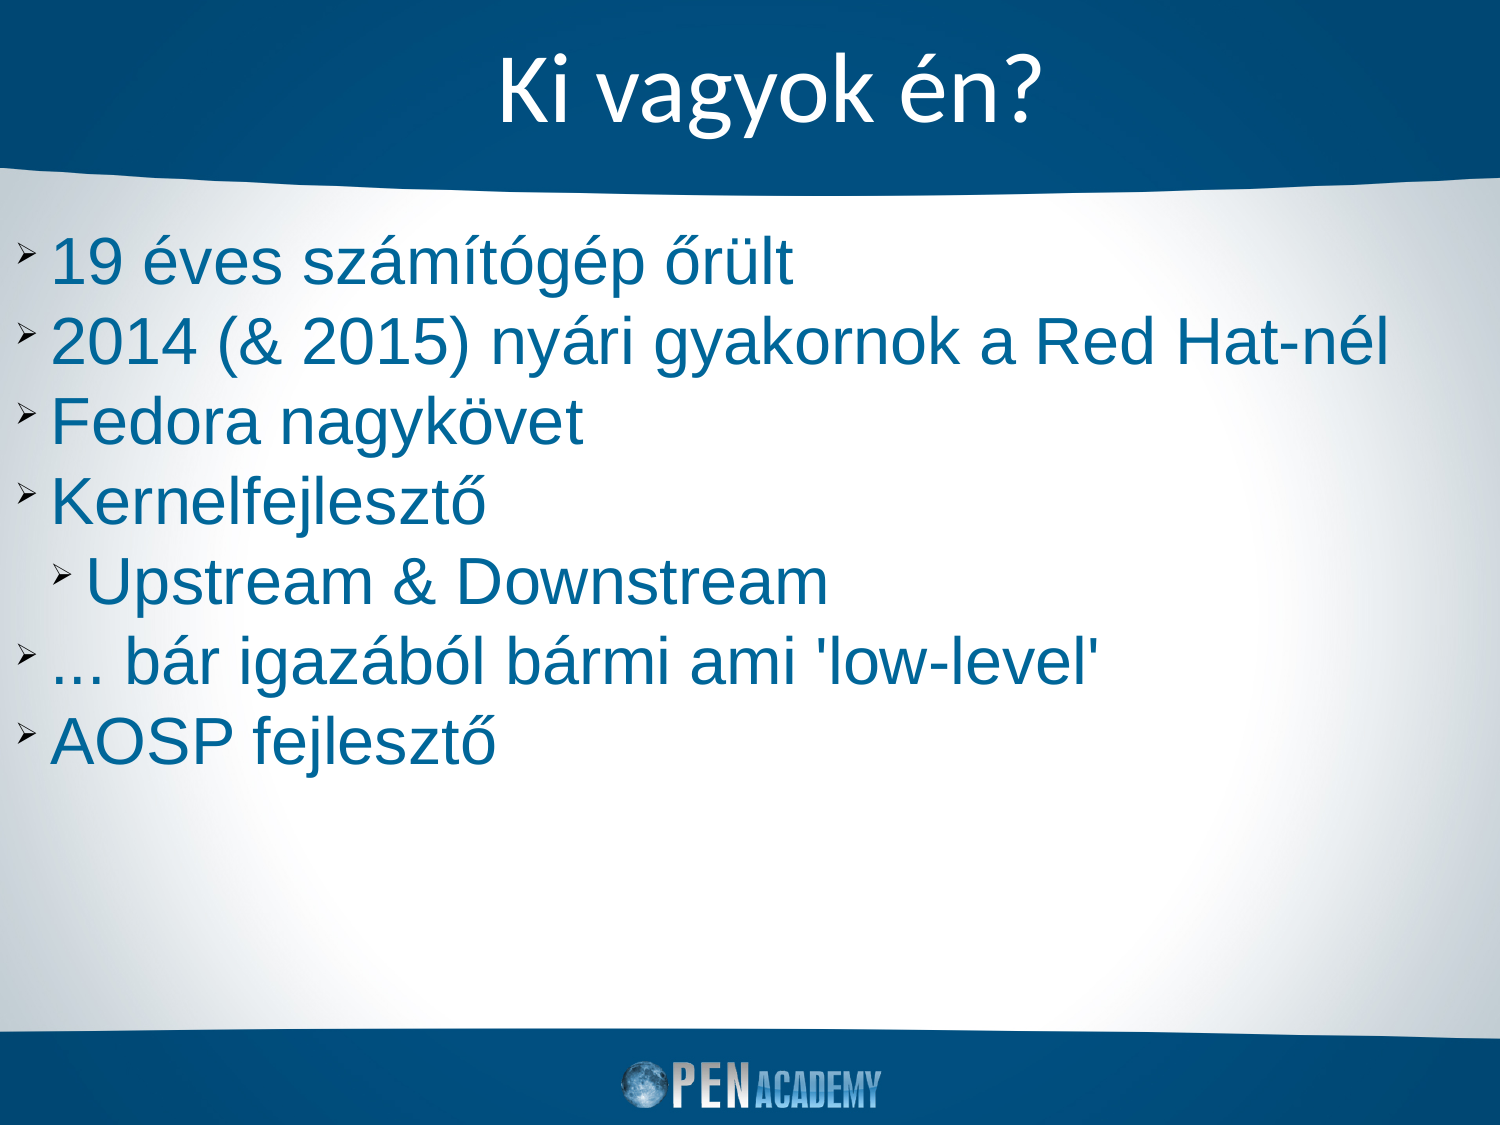

# Ki vagyok én?
19 éves számítógép őrült
2014 (& 2015) nyári gyakornok a Red Hat-nél
Fedora nagykövet
Kernelfejlesztő
Upstream & Downstream
... bár igazából bármi ami 'low-level'
AOSP fejlesztő